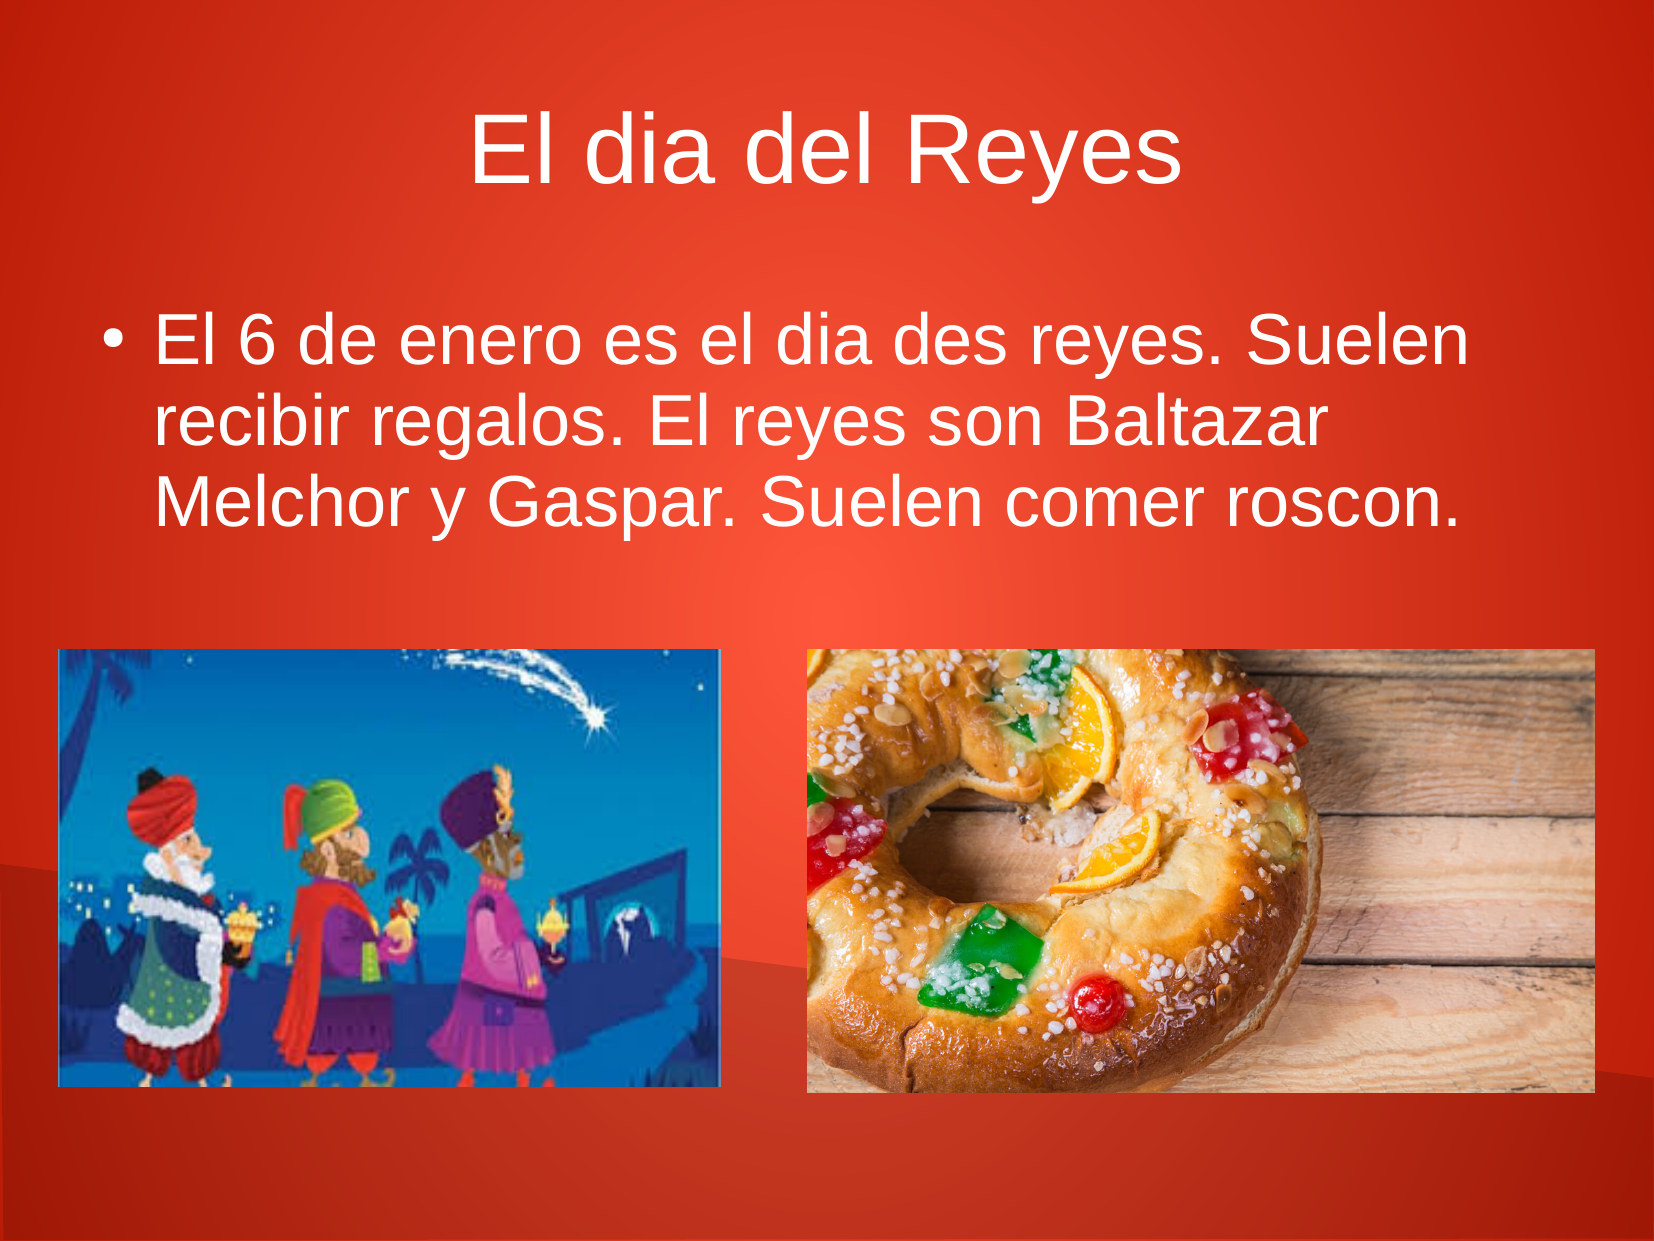

# El dia del Reyes
El 6 de enero es el dia des reyes. Suelen recibir regalos. El reyes son Baltazar Melchor y Gaspar. Suelen comer roscon.